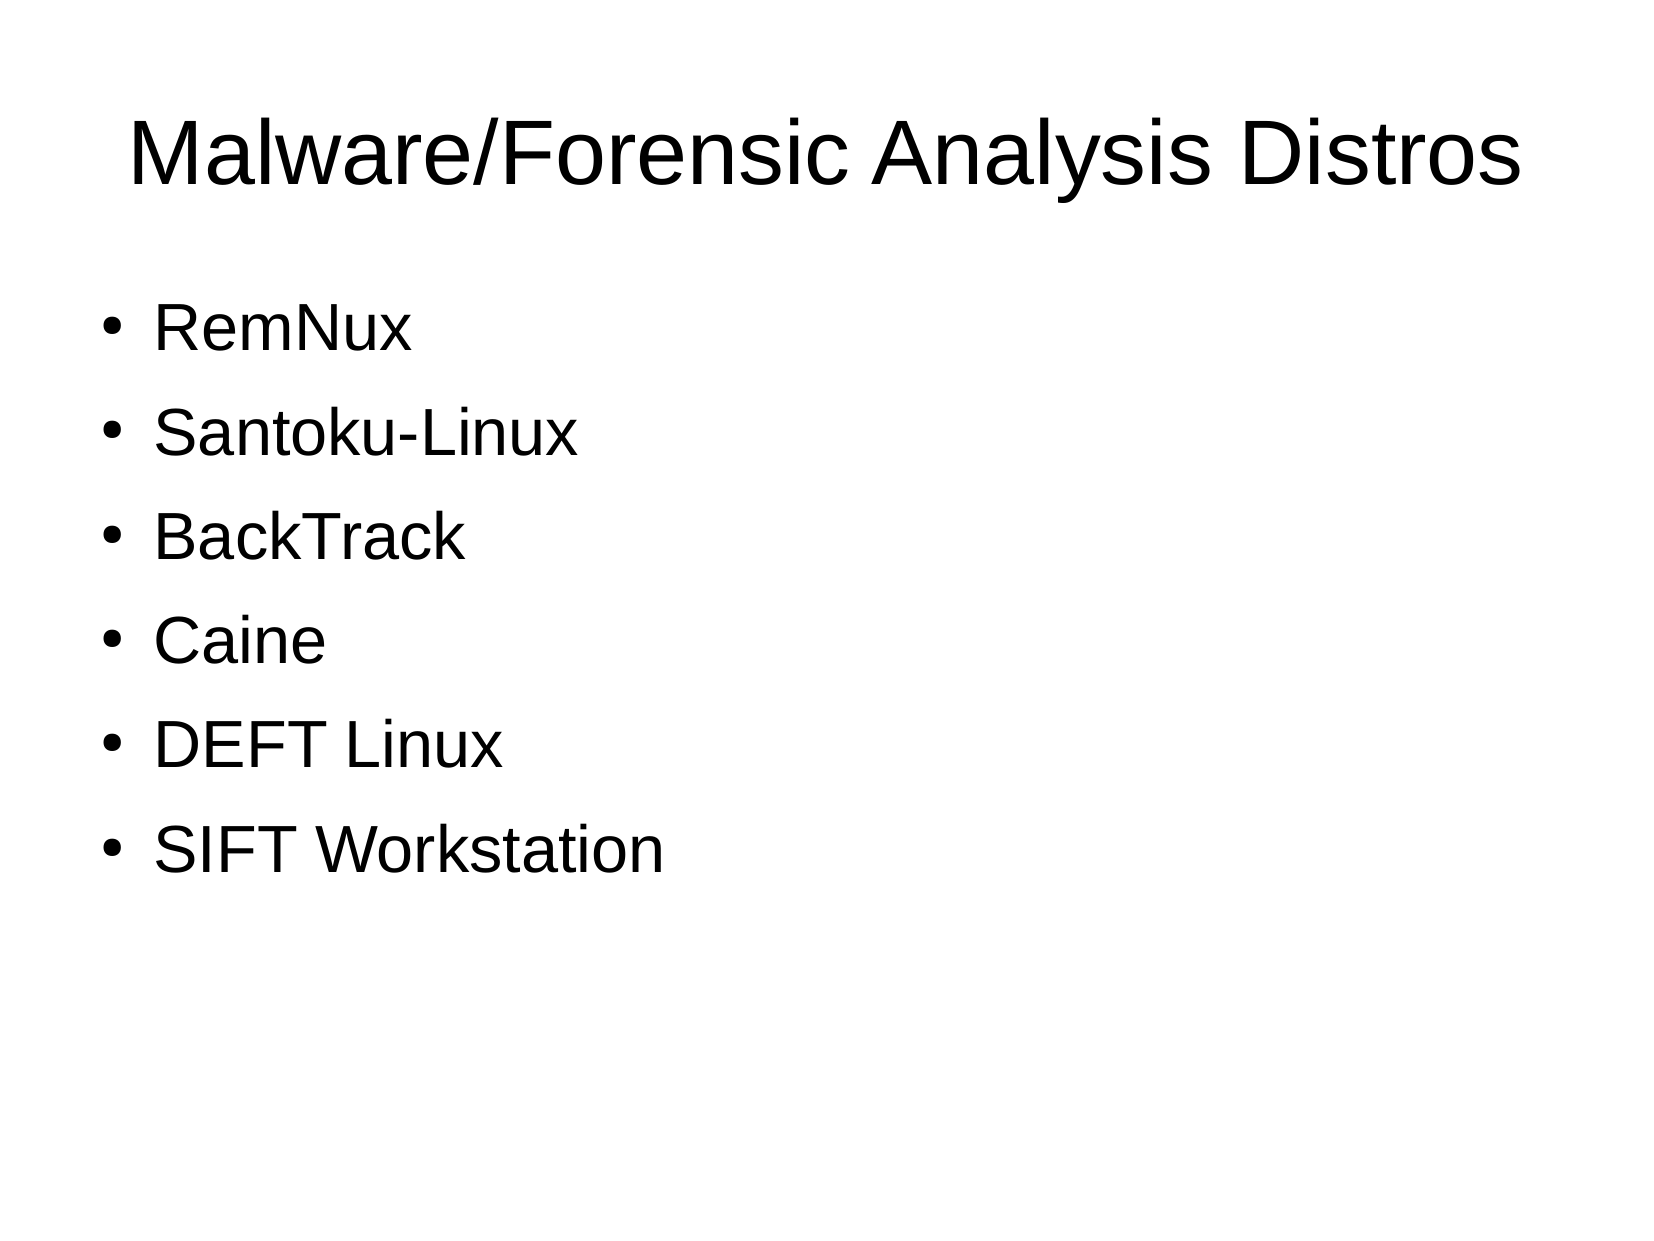

# Malware/Forensic Analysis Distros
RemNux
Santoku-Linux
BackTrack
Caine
DEFT Linux
SIFT Workstation